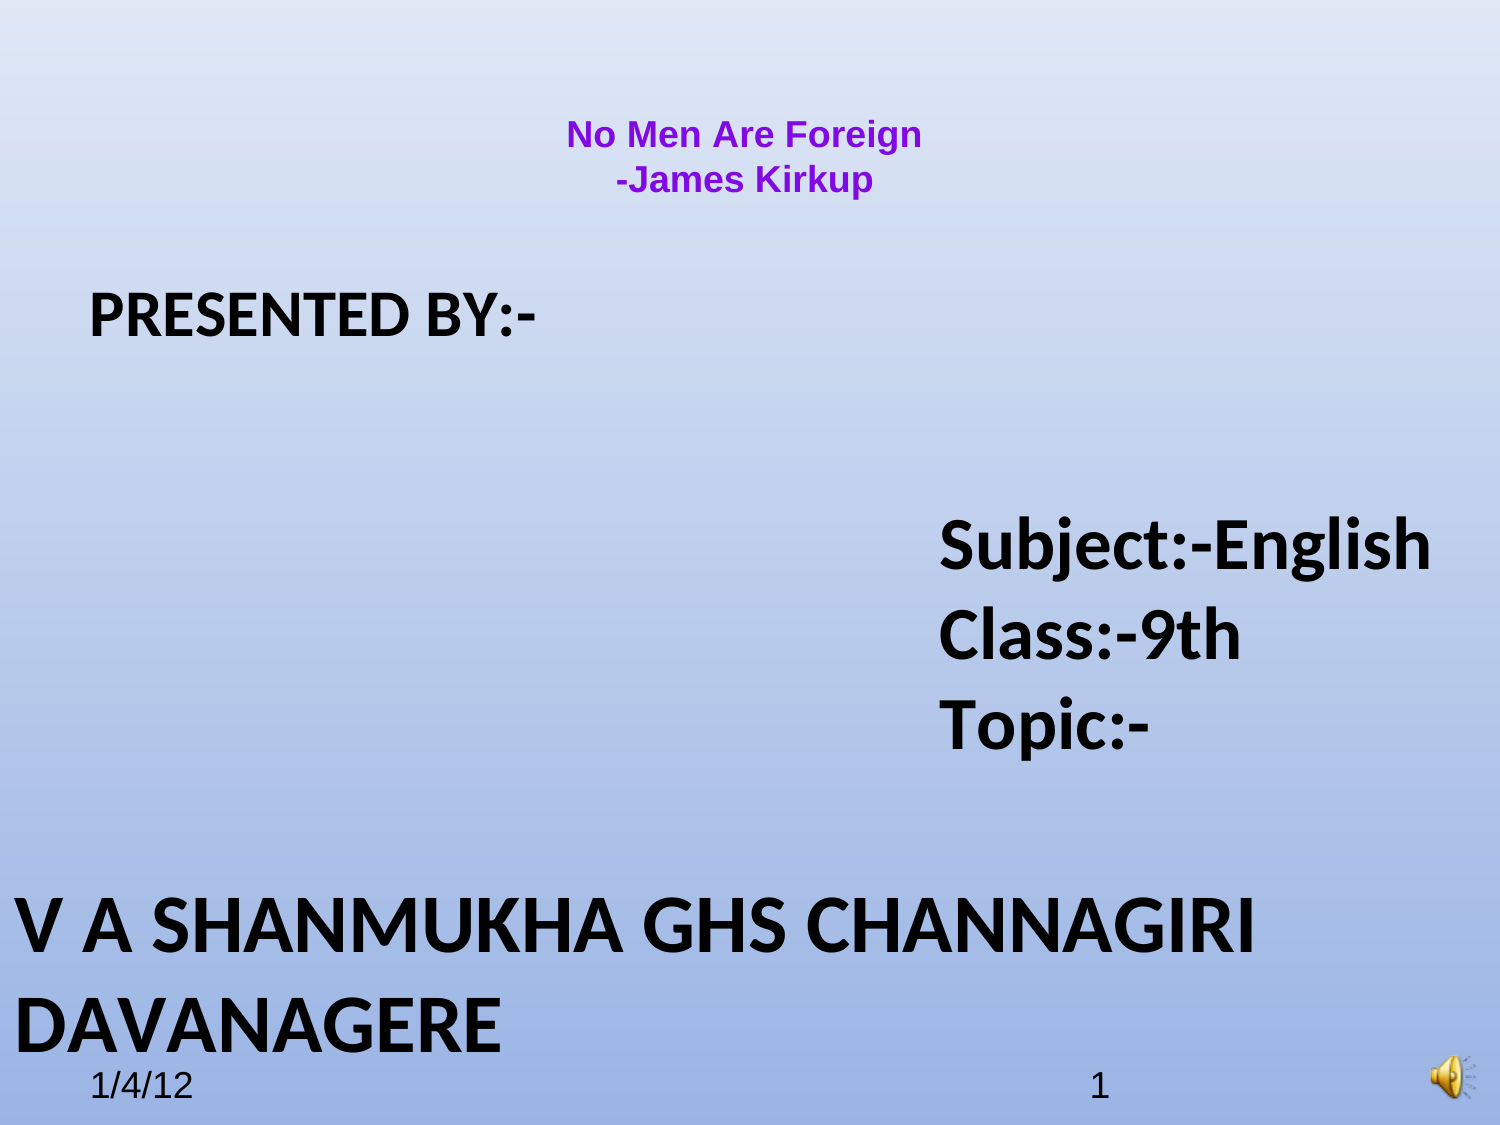

No Men Are Foreign
-James Kirkup
PRESENTED BY:-
Subject:-English
Class:-9th
Topic:-
V A SHANMUKHA GHS CHANNAGIRI DAVANAGERE